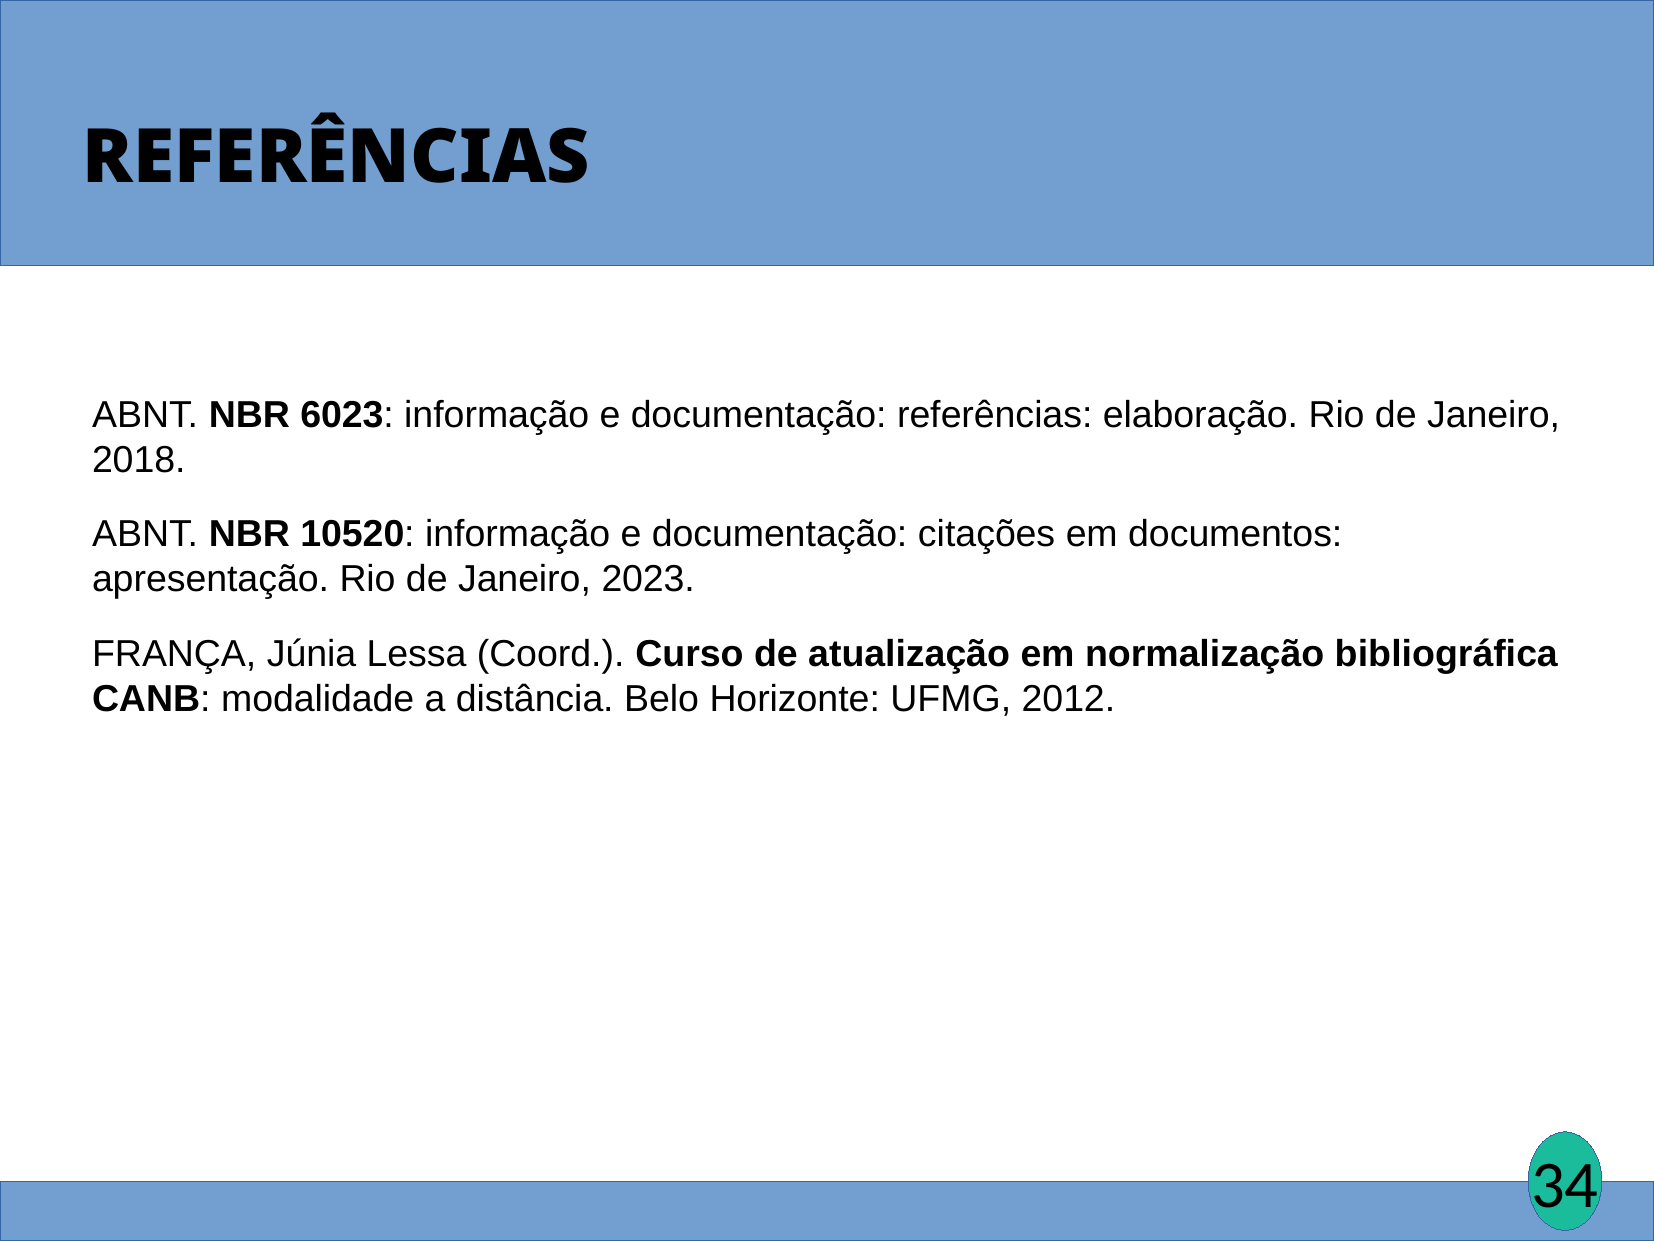

# REFERÊNCIAS
ABNT. NBR 6023: informação e documentação: referências: elaboração. Rio de Janeiro, 2018.
ABNT. NBR 10520: informação e documentação: citações em documentos: apresentação. Rio de Janeiro, 2023.
FRANÇA, Júnia Lessa (Coord.). Curso de atualização em normalização bibliográfica CANB: modalidade a distância. Belo Horizonte: UFMG, 2012.